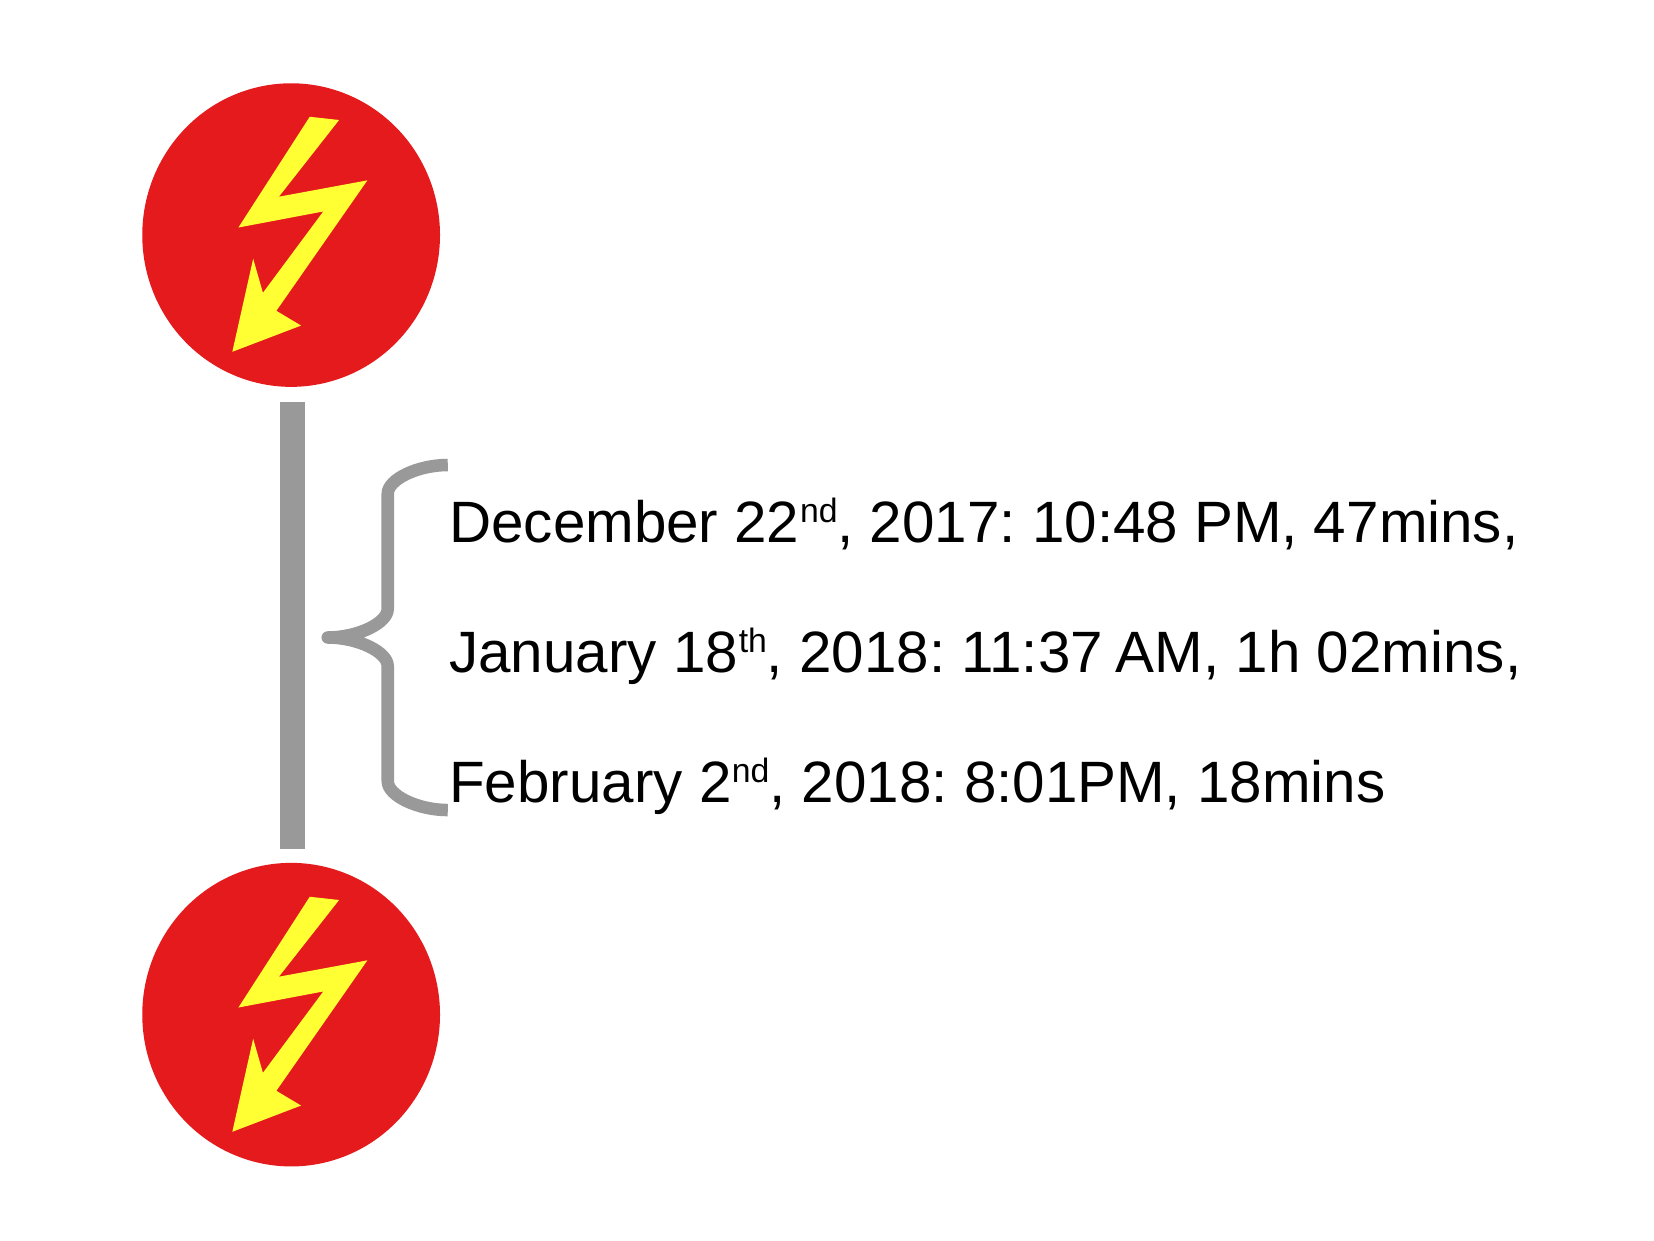

December 22nd, 2017: 10:48 PM, 47mins,
January 18th, 2018: 11:37 AM, 1h 02mins,
February 2nd, 2018: 8:01PM, 18mins